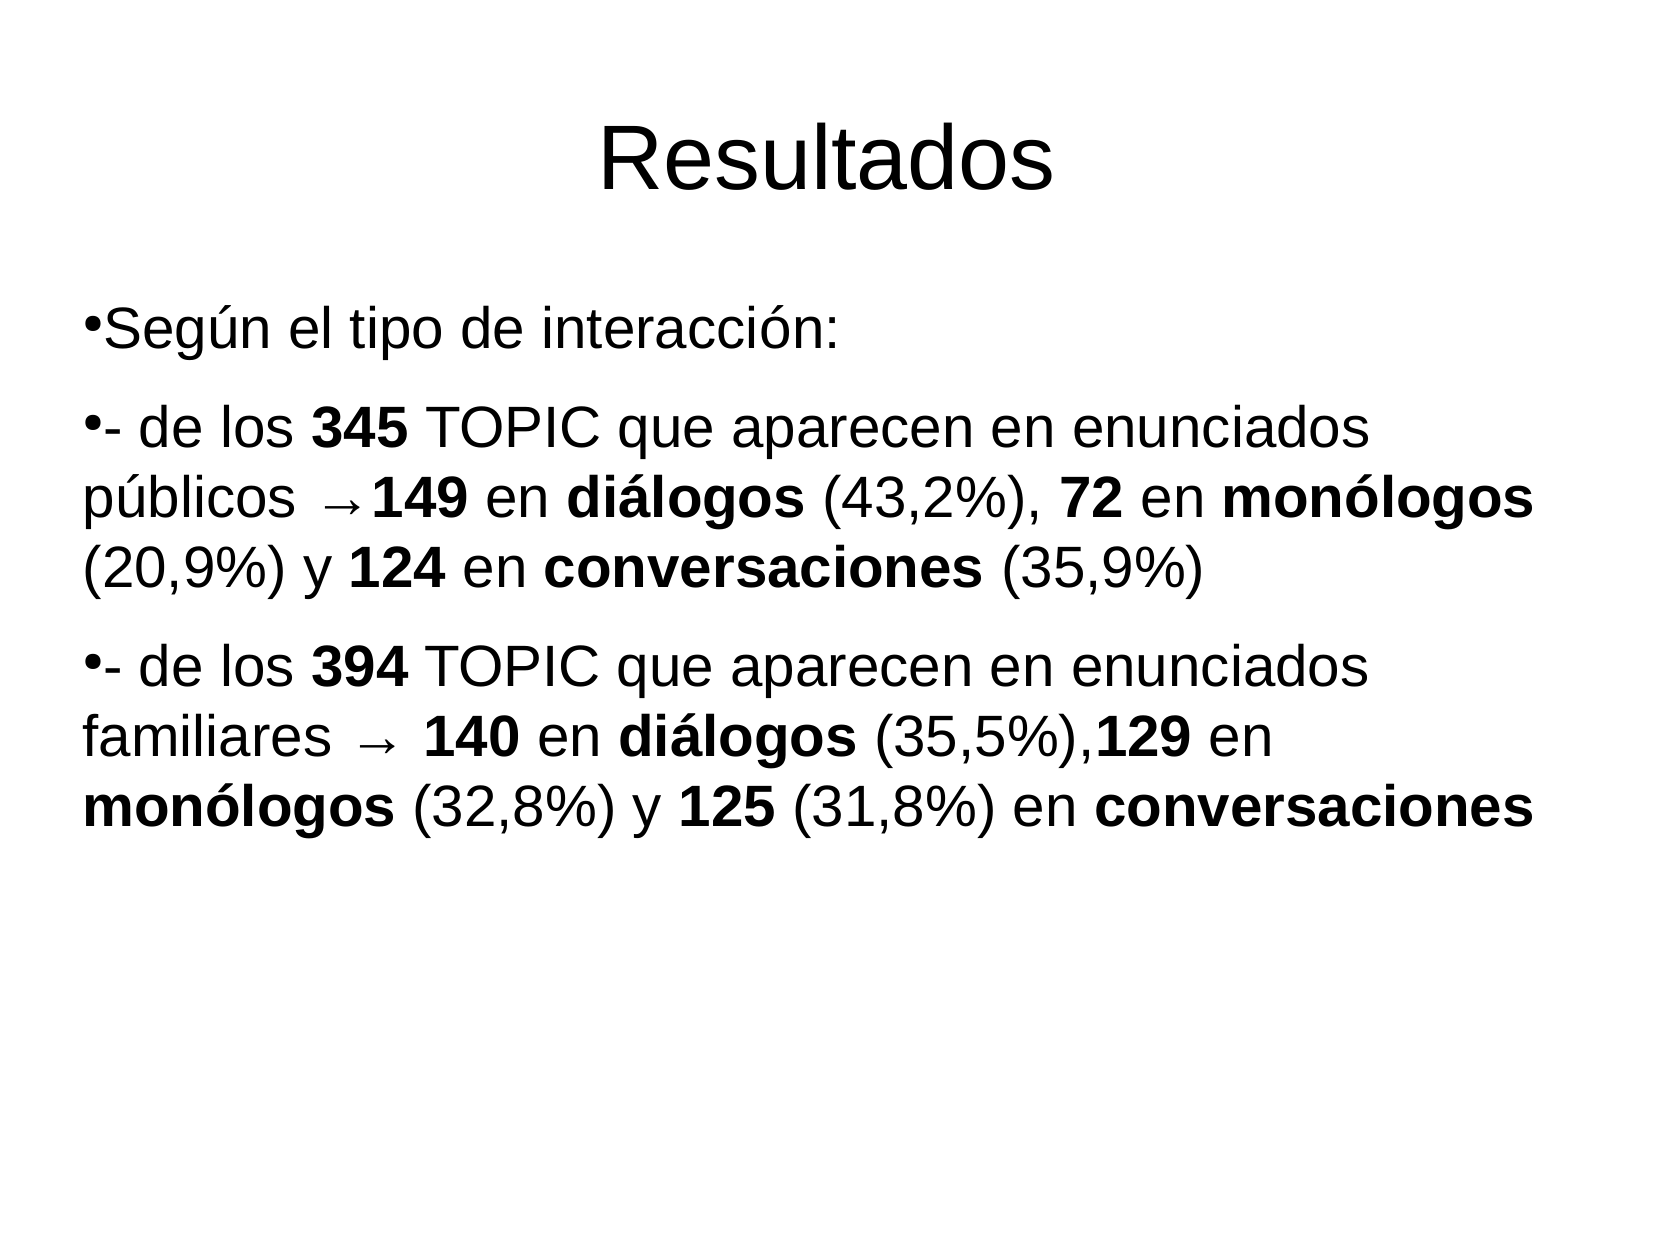

# Resultados
Según el tipo de interacción:
- de los 345 TOPIC que aparecen en enunciados públicos →149 en diálogos (43,2%), 72 en monólogos (20,9%) y 124 en conversaciones (35,9%)
- de los 394 TOPIC que aparecen en enunciados familiares → 140 en diálogos (35,5%),129 en monólogos (32,8%) y 125 (31,8%) en conversaciones